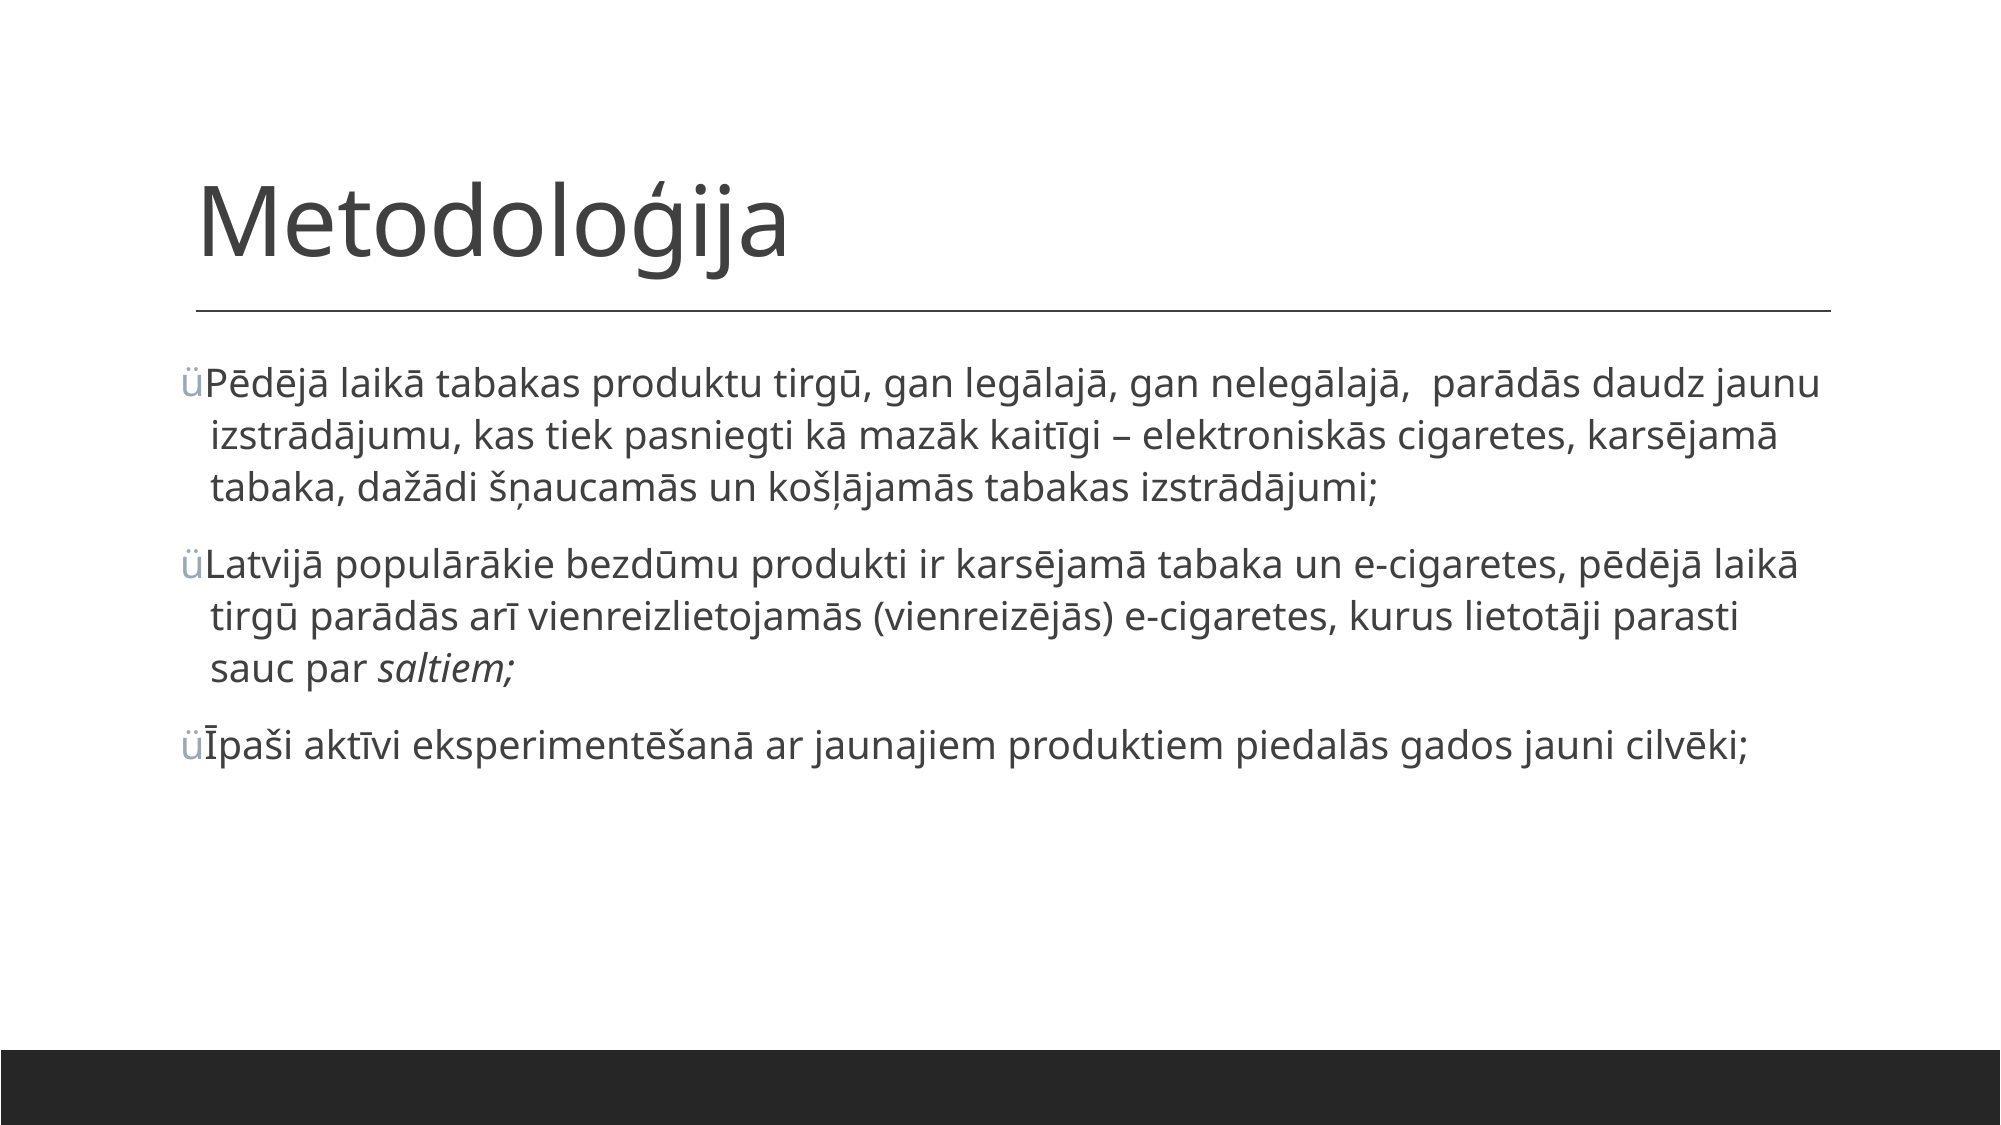

# Metodoloģija
Pēdējā laikā tabakas produktu tirgū, gan legālajā, gan nelegālajā, parādās daudz jaunu izstrādājumu, kas tiek pasniegti kā mazāk kaitīgi – elektroniskās cigaretes, karsējamā tabaka, dažādi šņaucamās un košļājamās tabakas izstrādājumi;
Latvijā populārākie bezdūmu produkti ir karsējamā tabaka un e-cigaretes, pēdējā laikā tirgū parādās arī vienreizlietojamās (vienreizējās) e-cigaretes, kurus lietotāji parasti sauc par saltiem;
Īpaši aktīvi eksperimentēšanā ar jaunajiem produktiem piedalās gados jauni cilvēki;